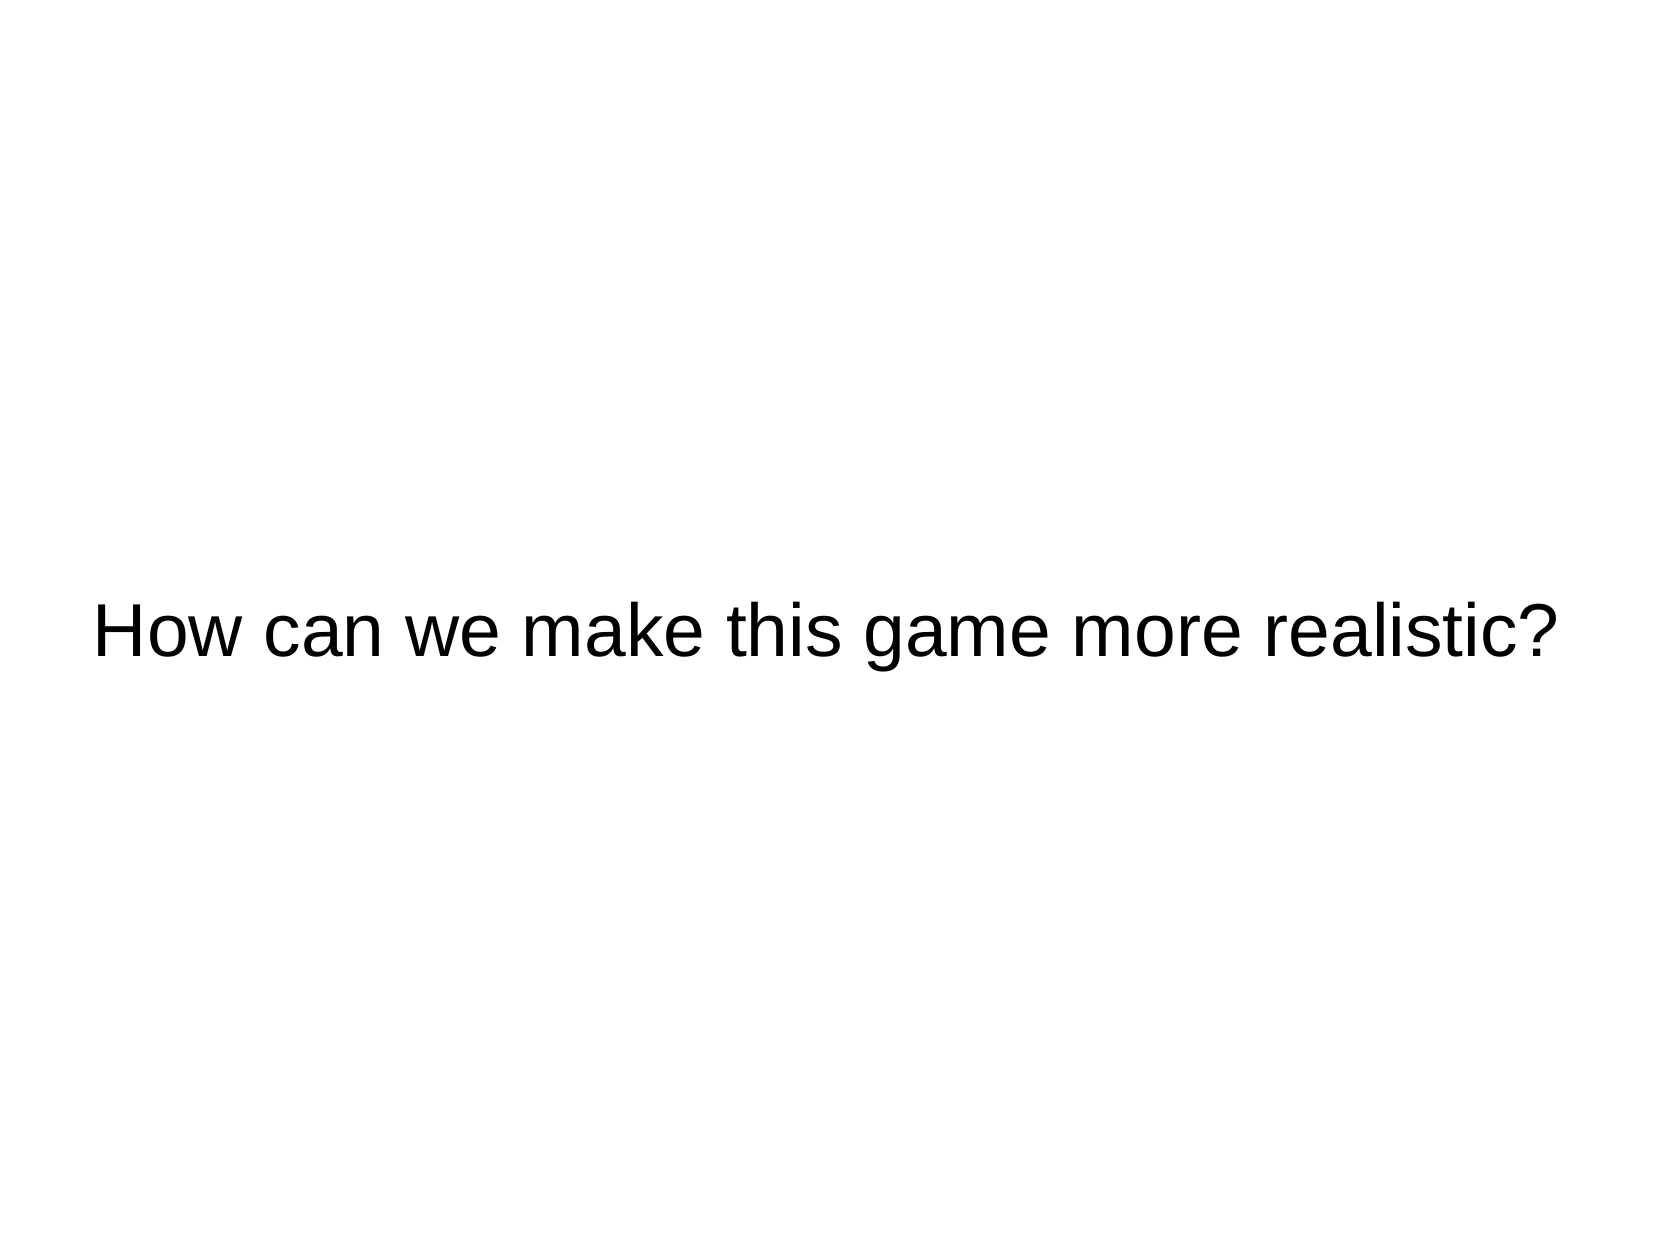

How can we make this game more realistic?